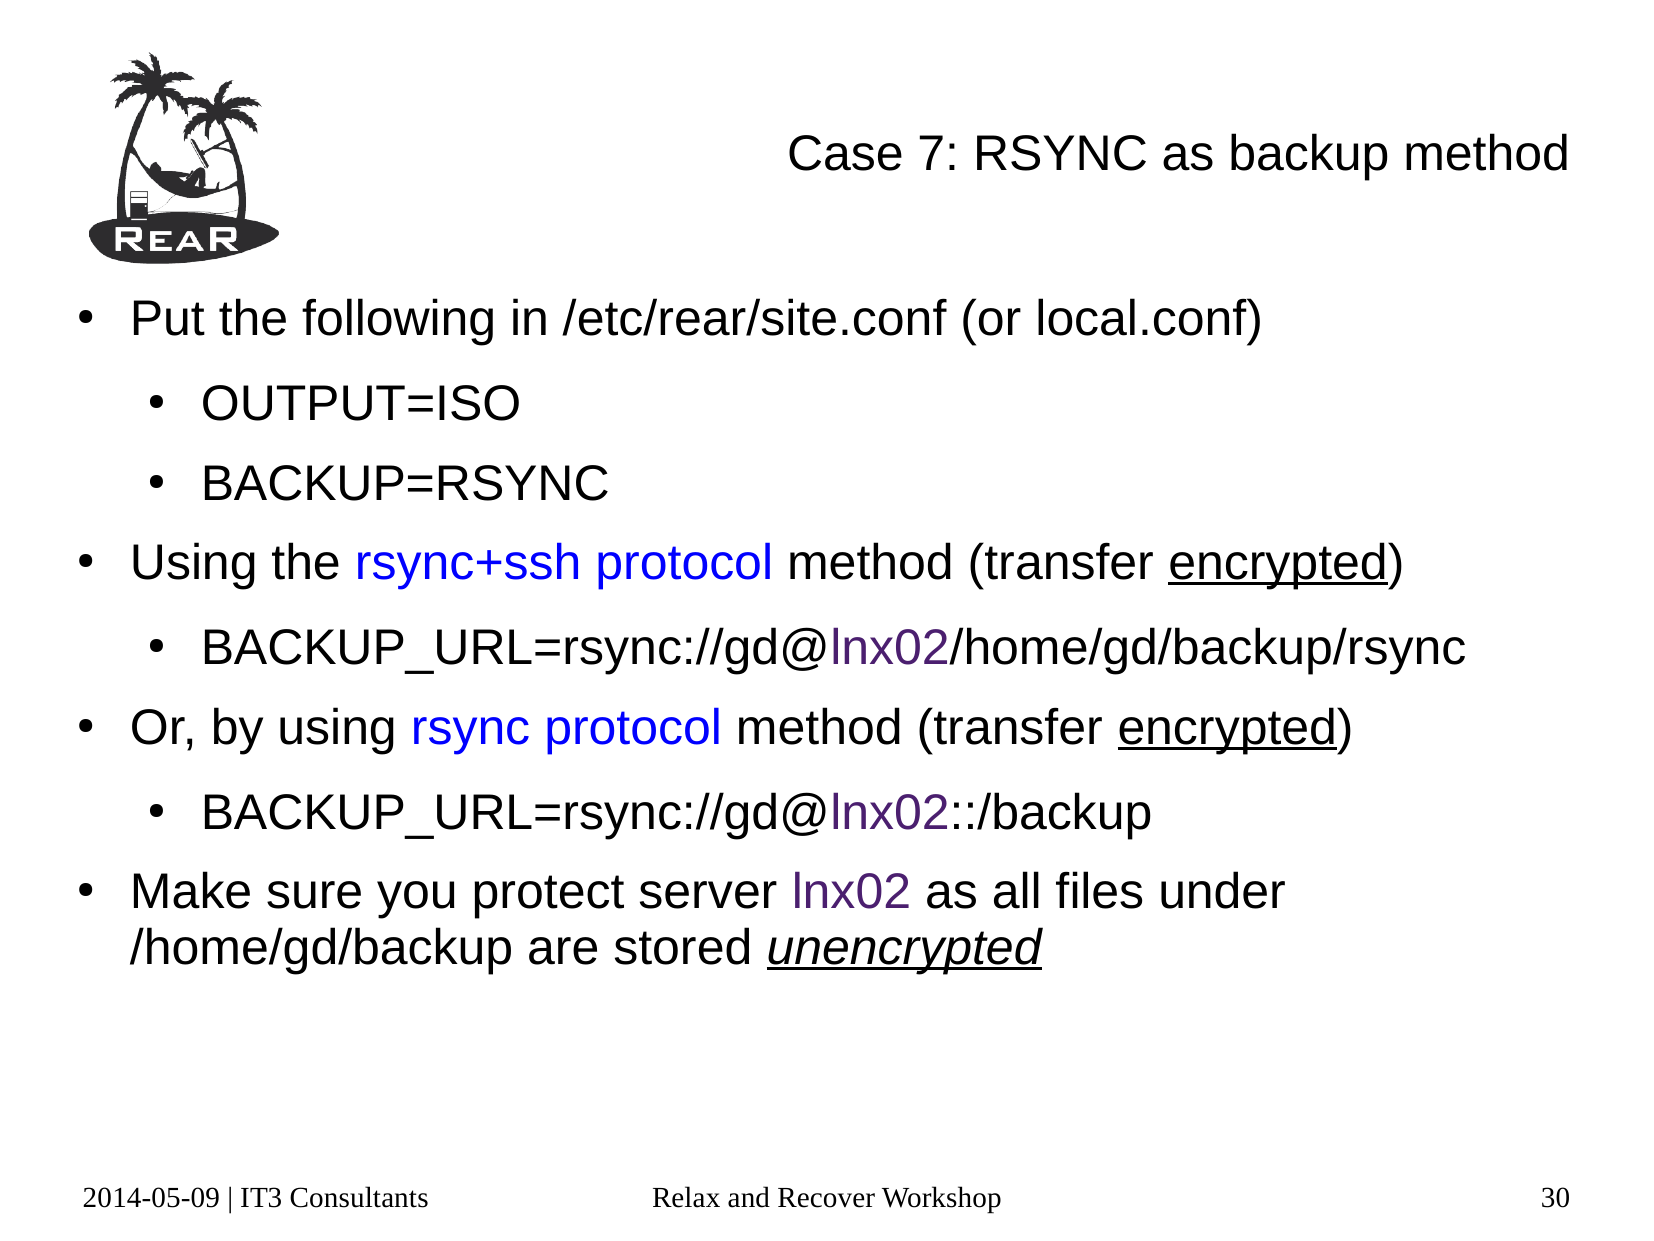

# Case 7: RSYNC as backup method
Put the following in /etc/rear/site.conf (or local.conf)
OUTPUT=ISO
BACKUP=RSYNC
Using the rsync+ssh protocol method (transfer encrypted)
BACKUP_URL=rsync://gd@lnx02/home/gd/backup/rsync
Or, by using rsync protocol method (transfer encrypted)
BACKUP_URL=rsync://gd@lnx02::/backup
Make sure you protect server lnx02 as all files under /home/gd/backup are stored unencrypted
2014-05-09 | IT3 Consultants
Relax and Recover Workshop
30